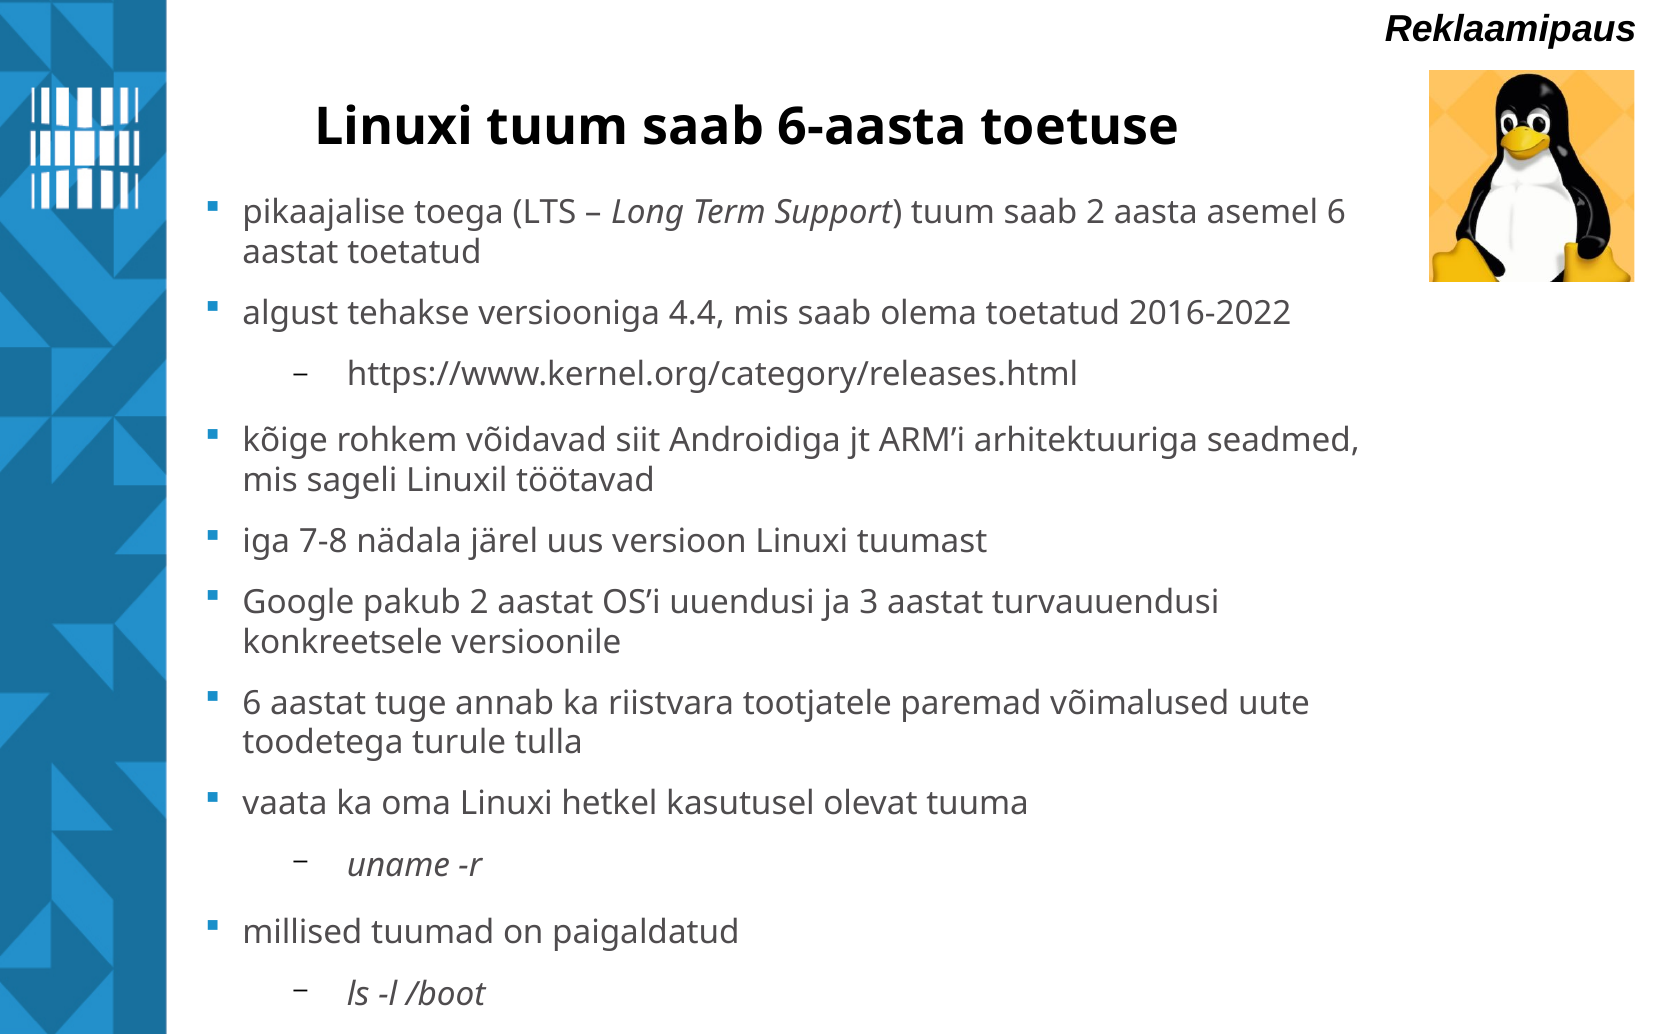

# Linuxi tuum saab 6-aasta toetuse
pikaajalise toega (LTS – Long Term Support) tuum saab 2 aasta asemel 6 aastat toetatud
algust tehakse versiooniga 4.4, mis saab olema toetatud 2016-2022
https://www.kernel.org/category/releases.html
kõige rohkem võidavad siit Androidiga jt ARM’i arhitektuuriga seadmed, mis sageli Linuxil töötavad
iga 7-8 nädala järel uus versioon Linuxi tuumast
Google pakub 2 aastat OS’i uuendusi ja 3 aastat turvauuendusi konkreetsele versioonile
6 aastat tuge annab ka riistvara tootjatele paremad võimalused uute toodetega turule tulla
vaata ka oma Linuxi hetkel kasutusel olevat tuuma
uname -r
millised tuumad on paigaldatud
ls -l /boot